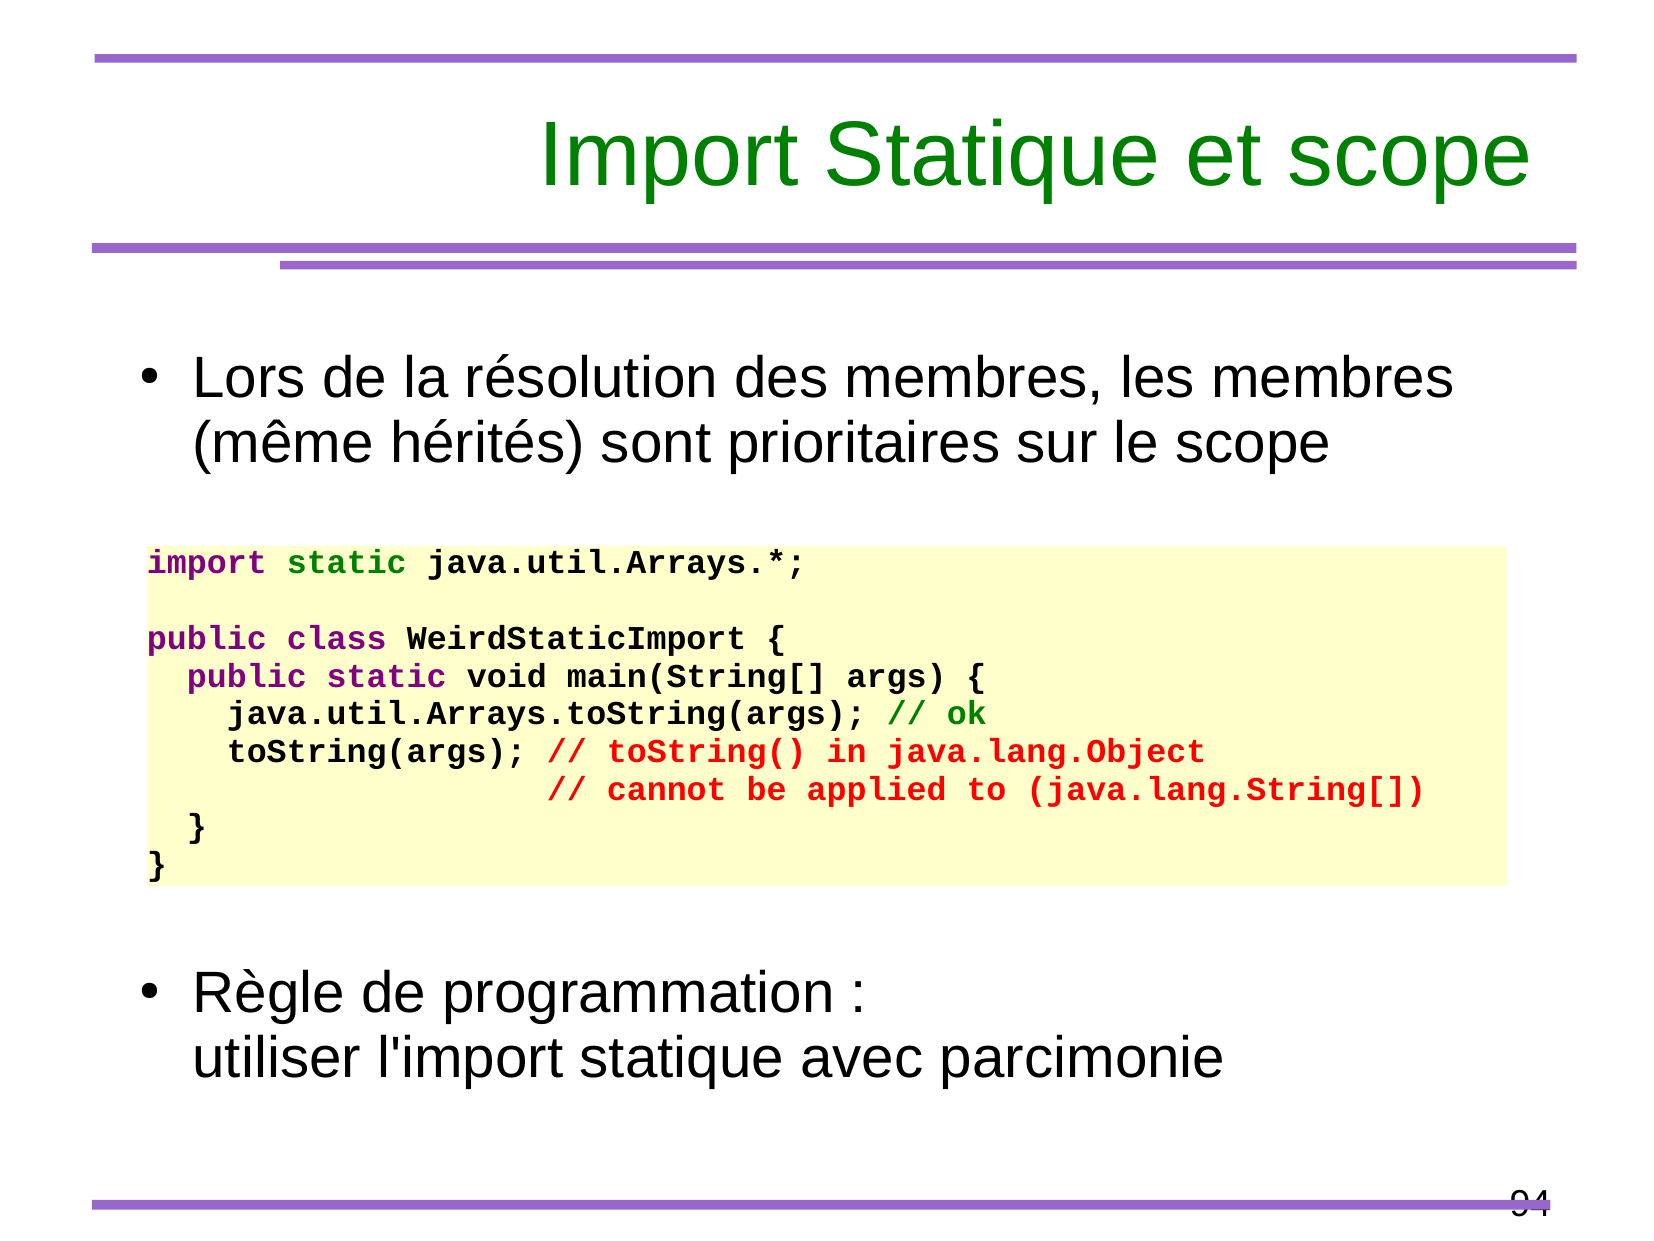

# Import Statique et scope
Lors de la résolution des membres, les membres (même hérités) sont prioritaires sur le scope
Règle de programmation :
utiliser l'import statique avec parcimonie
import static java.util.Arrays.*;
public class WeirdStaticImport {
 public static void main(String[] args) {
 java.util.Arrays.toString(args); // ok
 toString(args); // toString() in java.lang.Object
 // cannot be applied to (java.lang.String[])
 }
}